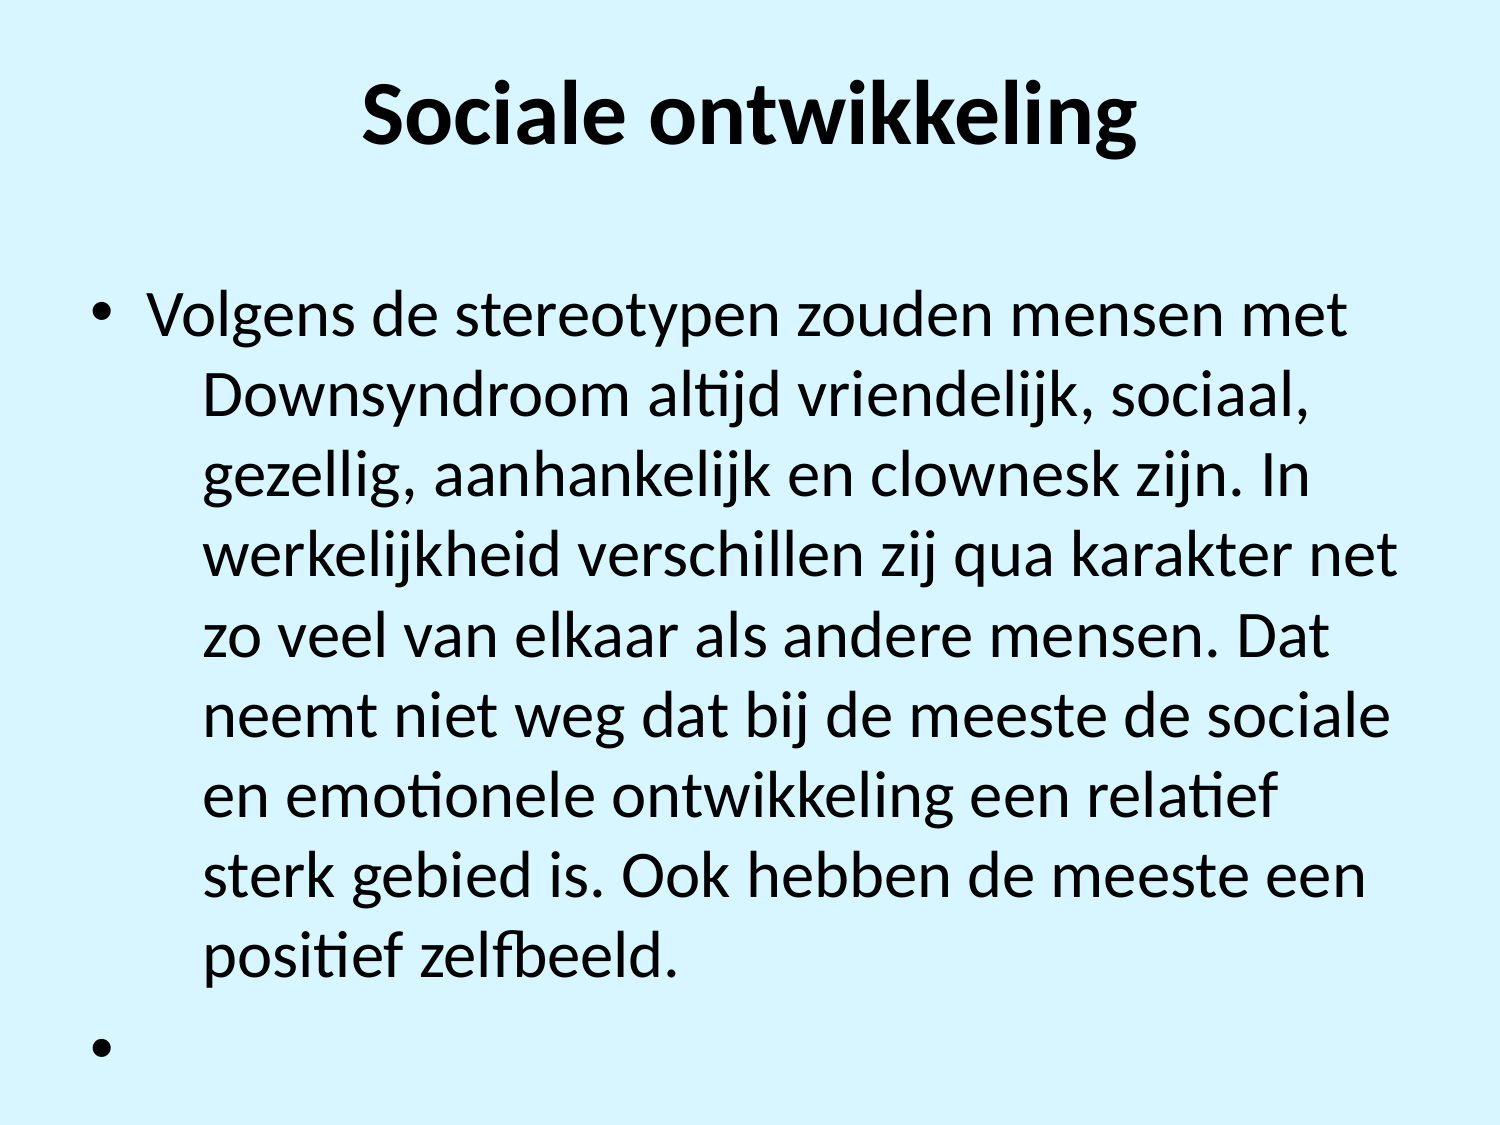

# Sociale ontwikkeling
Volgens de stereotypen zouden mensen met Downsyndroom altijd vriendelijk, sociaal, gezellig, aanhankelijk en clownesk zijn. In werkelijkheid verschillen zij qua karakter net zo veel van elkaar als andere mensen. Dat neemt niet weg dat bij de meeste de sociale en emotionele ontwikkeling een relatief sterk gebied is. Ook hebben de meeste een positief zelfbeeld.